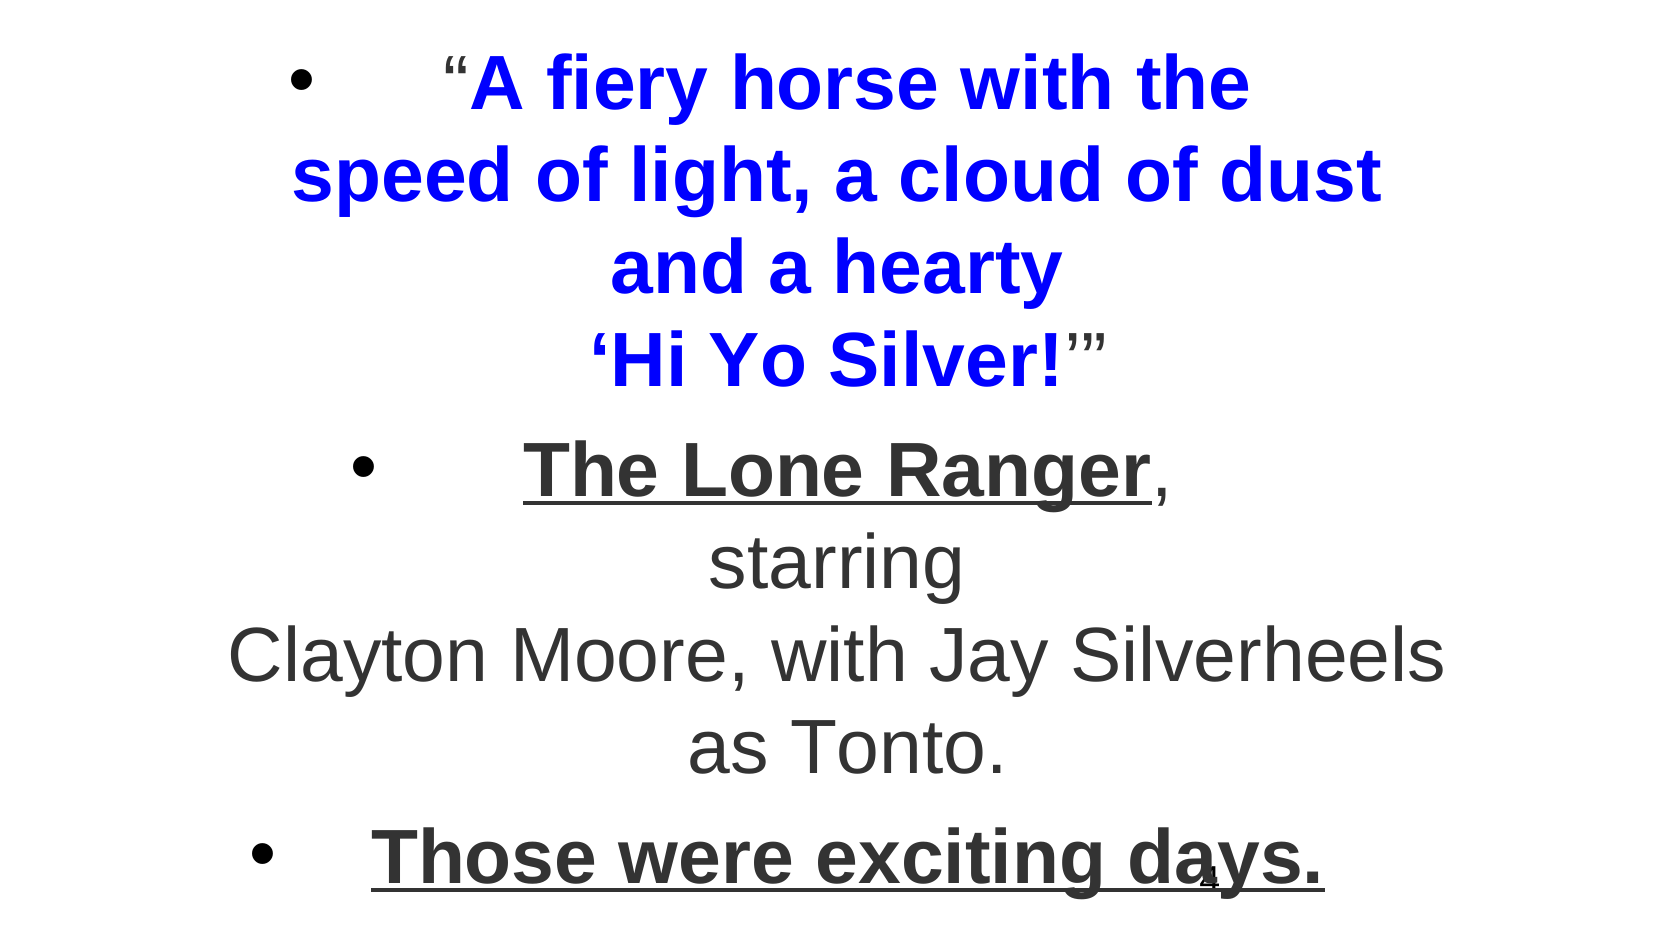

# “A fiery horse with the speed of light, a cloud of dust and a hearty ‘Hi Yo Silver!’”
 The Lone Ranger,
starring
Clayton Moore, with Jay Silverheels
as Tonto.
Those were exciting days.
4